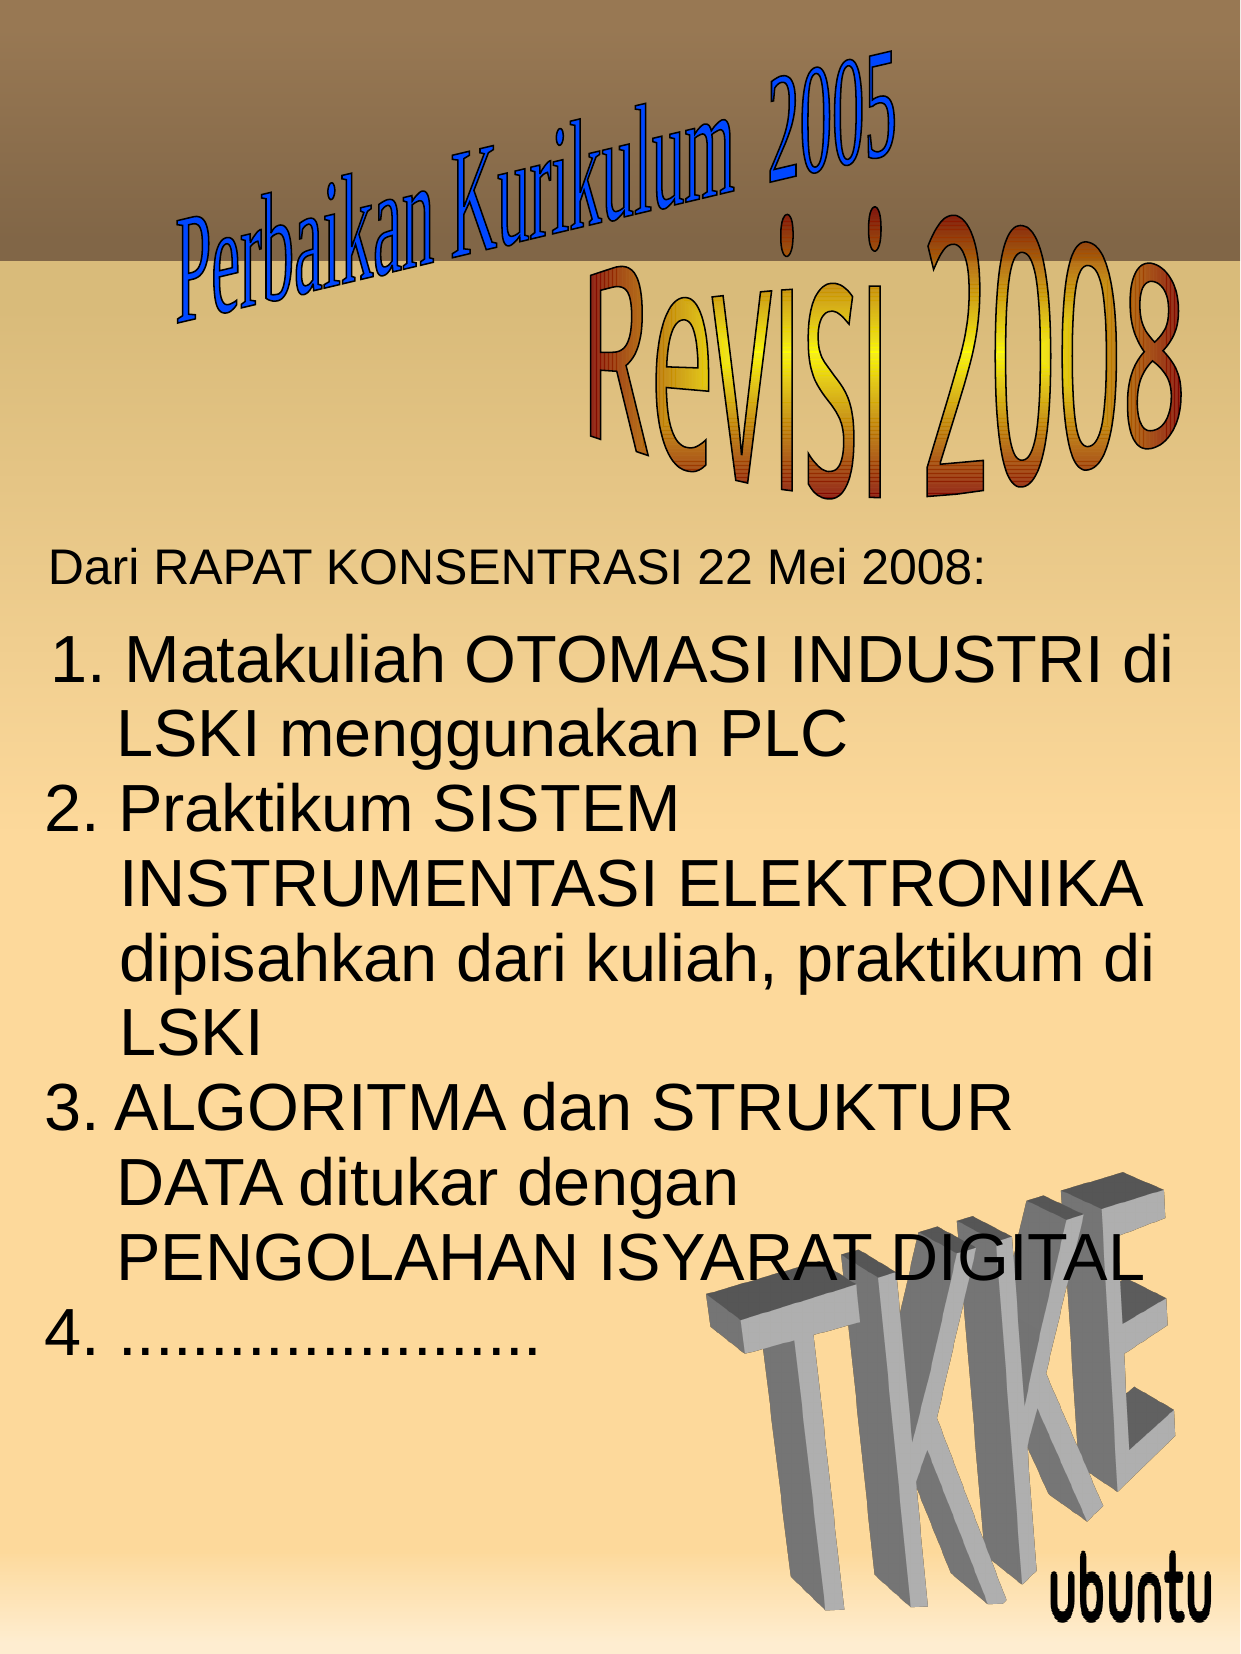

Perbaikan Kurikulum 2005
Revisi 2008
Dari RAPAT KONSENTRASI 22 Mei 2008:
1. Matakuliah OTOMASI INDUSTRI di LSKI menggunakan PLC
2. Praktikum SISTEM INSTRUMENTASI ELEKTRONIKA dipisahkan dari kuliah, praktikum di LSKI
3. ALGORITMA dan STRUKTUR DATA ditukar dengan PENGOLAHAN ISYARAT DIGITAL
4. .......................
TKKE